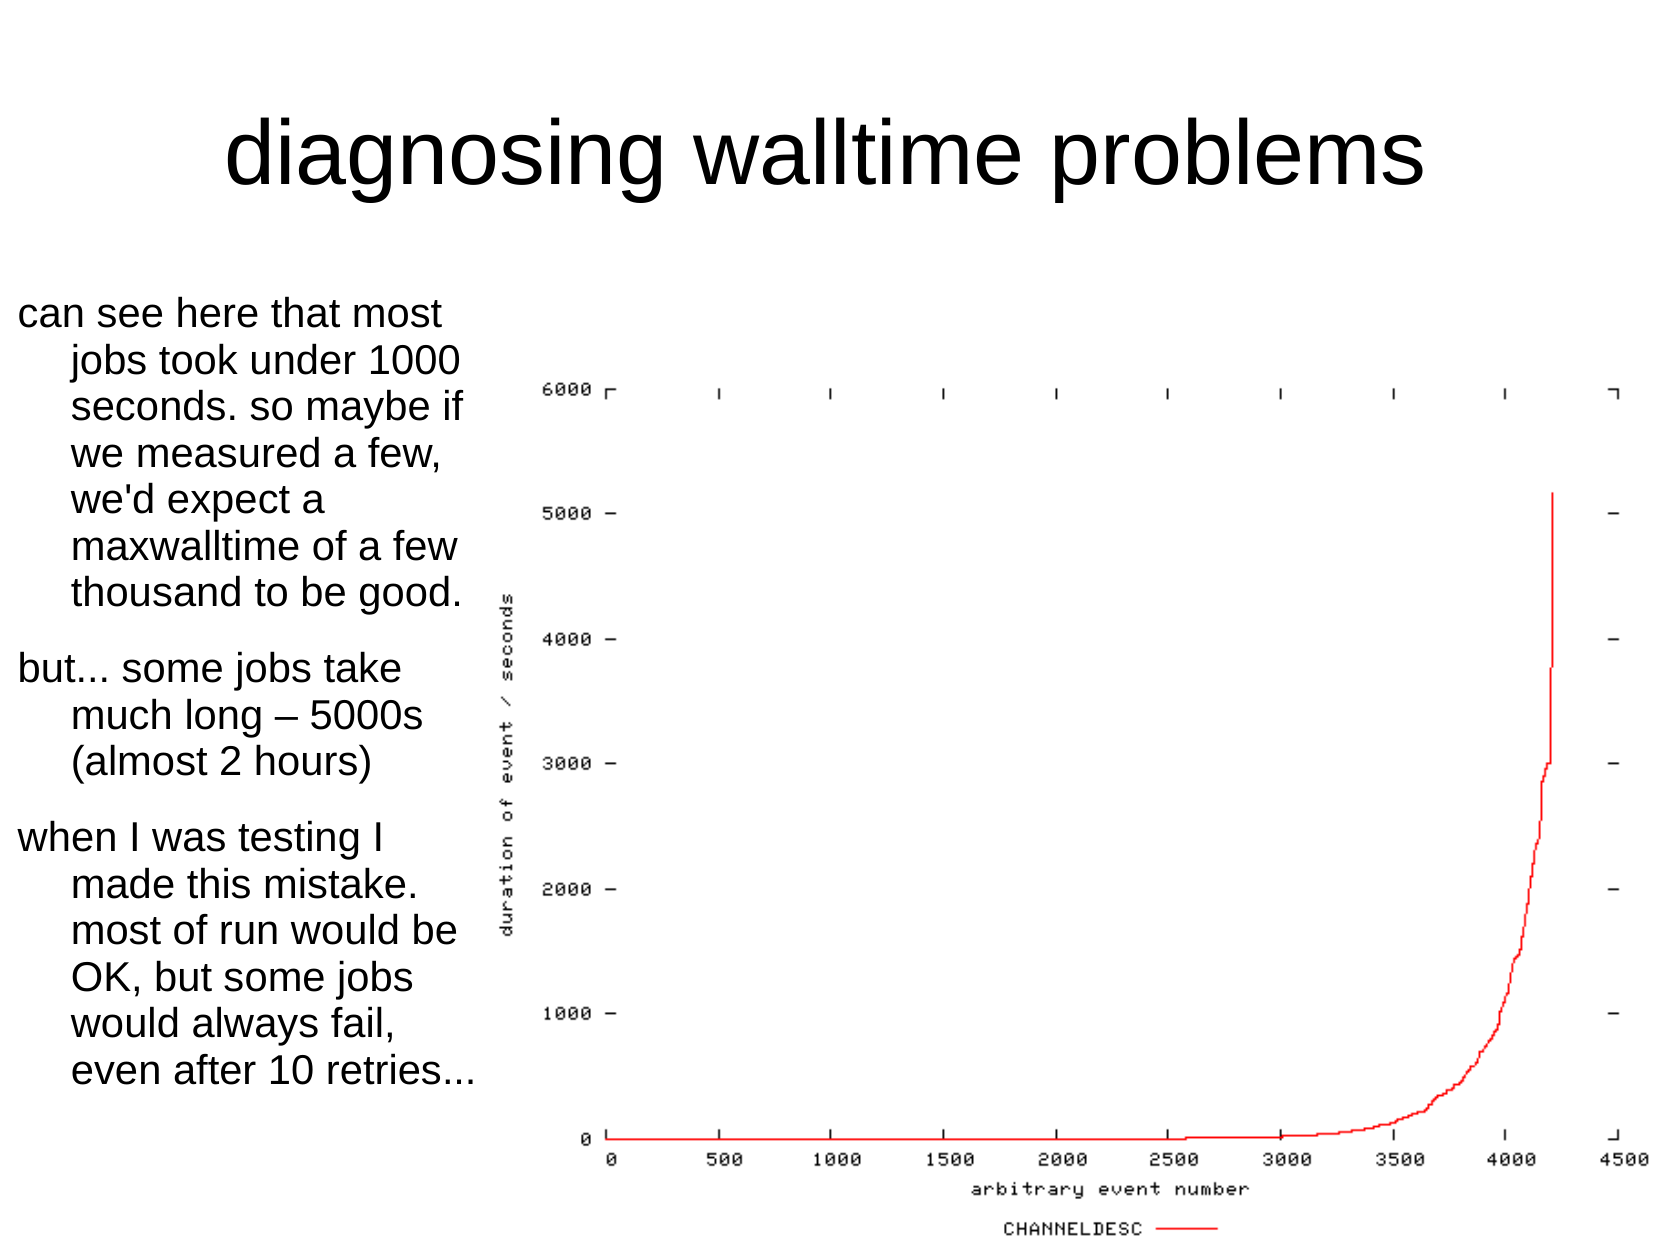

# diagnosing walltime problems
can see here that most jobs took under 1000 seconds. so maybe if we measured a few, we'd expect a maxwalltime of a few thousand to be good.
but... some jobs take much long – 5000s (almost 2 hours)
when I was testing I made this mistake. most of run would be OK, but some jobs would always fail, even after 10 retries...